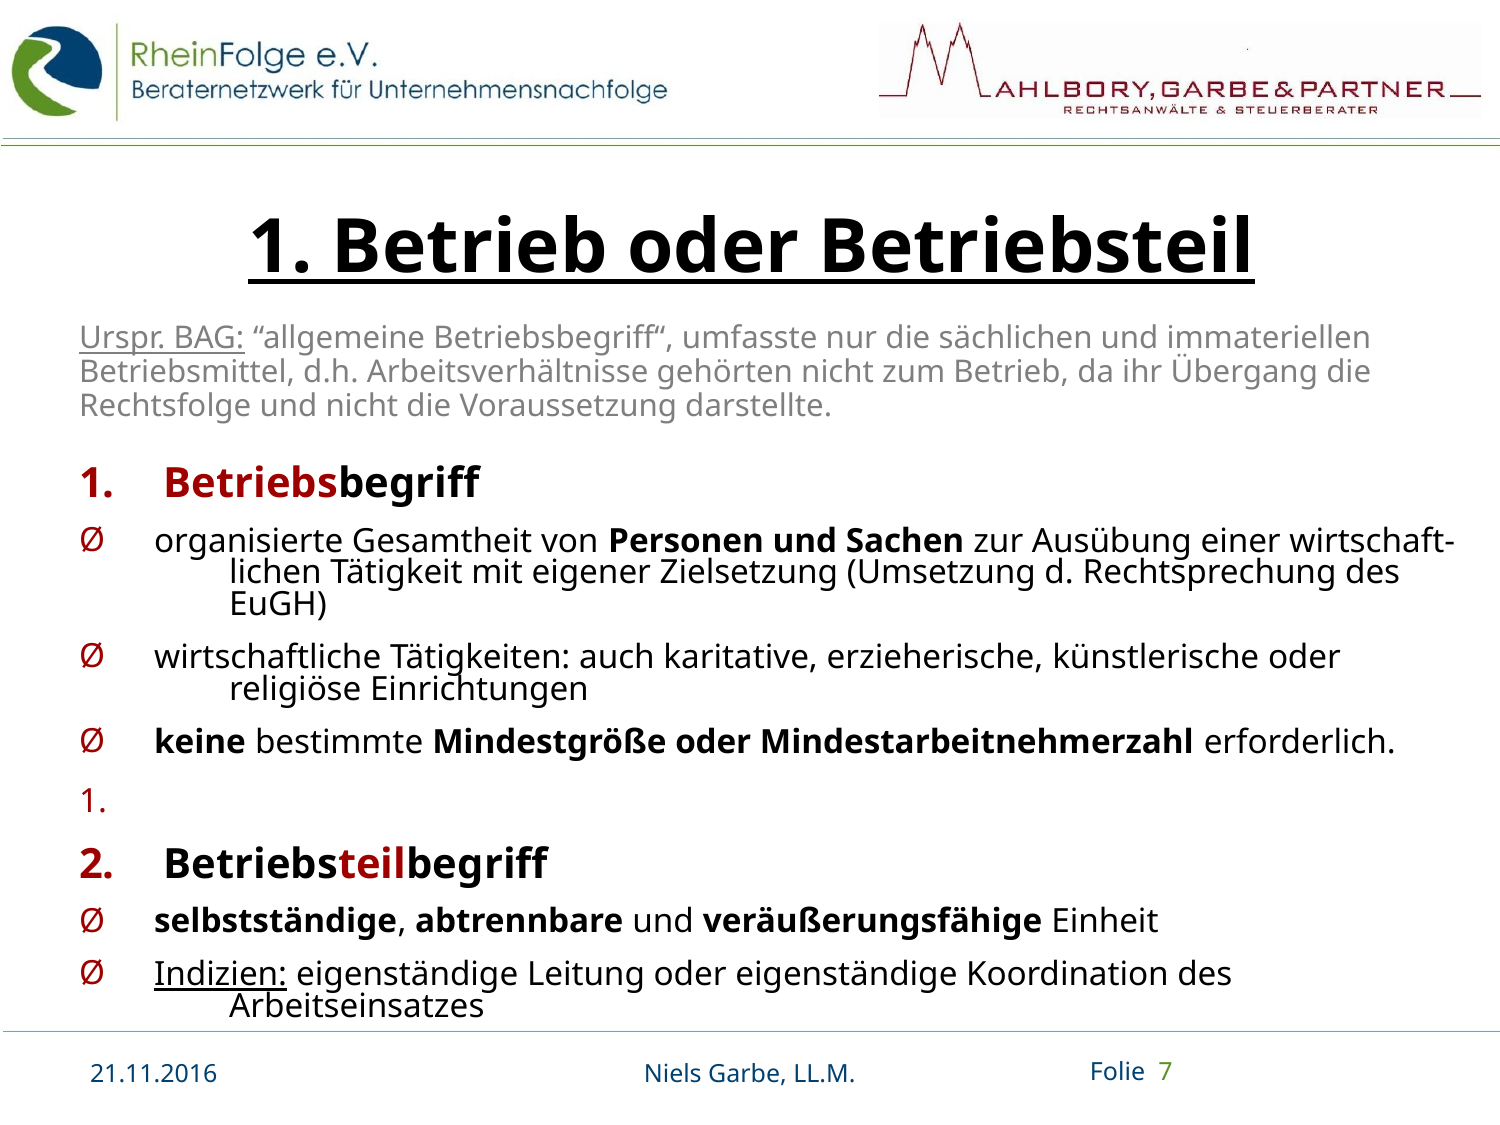

# 1. Betrieb oder Betriebsteil
Urspr. BAG: “allgemeine Betriebsbegriff“, umfasste nur die sächlichen und immateriellen Betriebsmittel, d.h. Arbeitsverhältnisse gehörten nicht zum Betrieb, da ihr Übergang die Rechtsfolge und nicht die Voraussetzung darstellte.
Betriebsbegriff
organisierte Gesamtheit von Personen und Sachen zur Ausübung einer wirtschaft-lichen Tätigkeit mit eigener Zielsetzung (Umsetzung d. Rechtsprechung des EuGH)
wirtschaftliche Tätigkeiten: auch karitative, erzieherische, künstlerische oder religiöse Einrichtungen
keine bestimmte Mindestgröße oder Mindestarbeitnehmerzahl erforderlich.
Betriebsteilbegriff
selbstständige, abtrennbare und veräußerungsfähige Einheit
Indizien: eigenständige Leitung oder eigenständige Koordination des Arbeitseinsatzes
21.11.2016
Niels Garbe, LL.M.
Folie 6